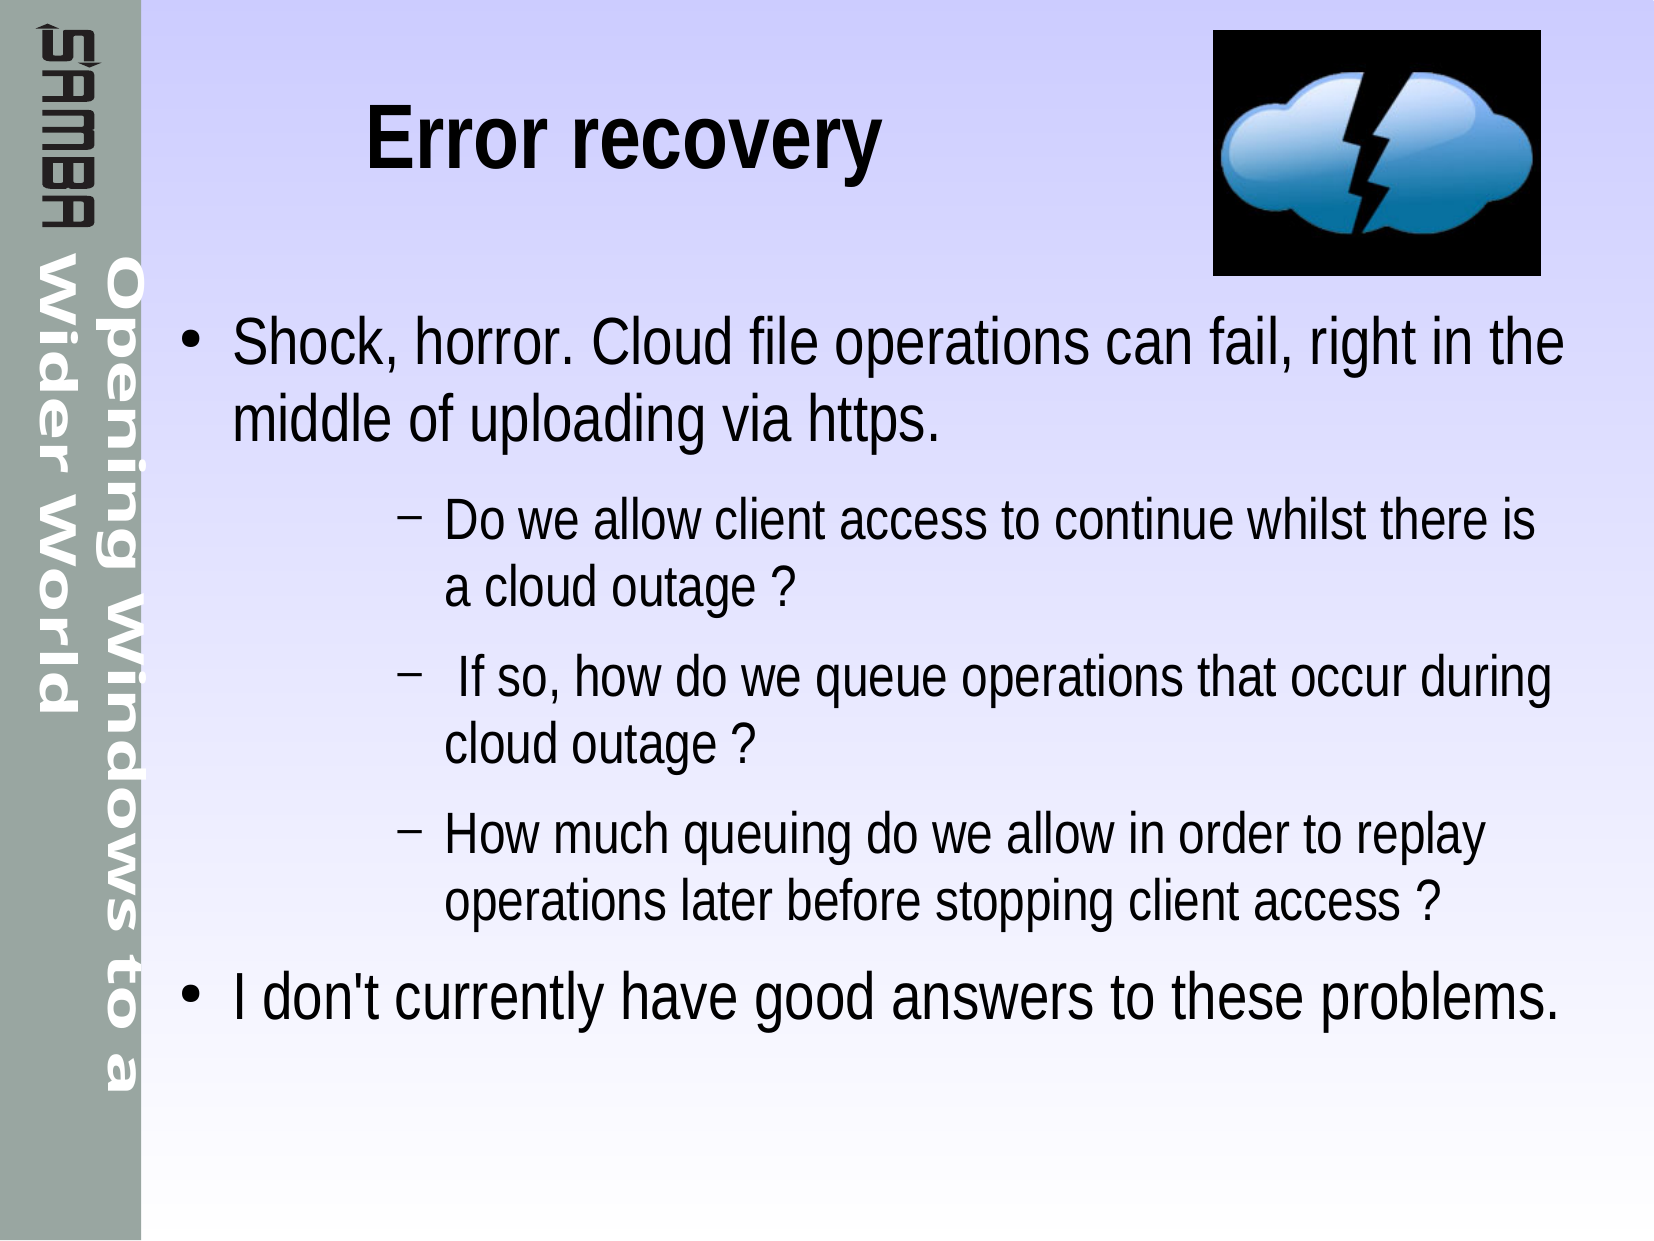

# Error recovery
Shock, horror. Cloud file operations can fail, right in the middle of uploading via https.
Do we allow client access to continue whilst there is a cloud outage ?
 If so, how do we queue operations that occur during cloud outage ?
How much queuing do we allow in order to replay operations later before stopping client access ?
I don't currently have good answers to these problems.